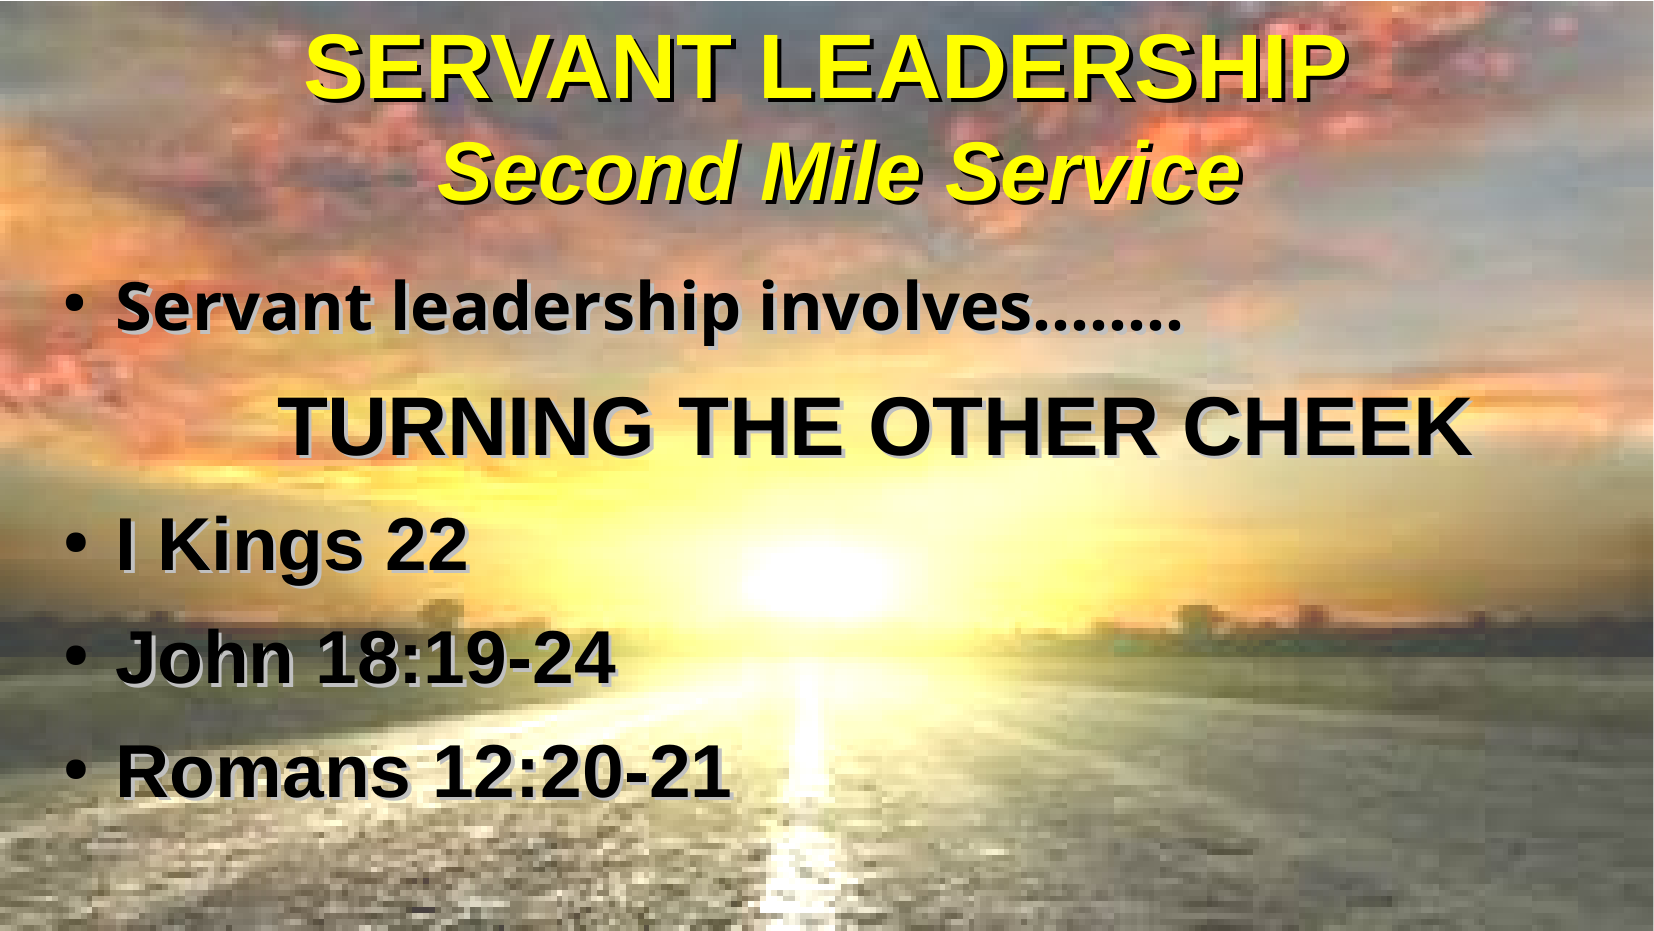

# SERVANT LEADERSHIP Second Mile Service
Servant leadership involves……..
TURNING THE OTHER CHEEK
I Kings 22
John 18:19-24
Romans 12:20-21